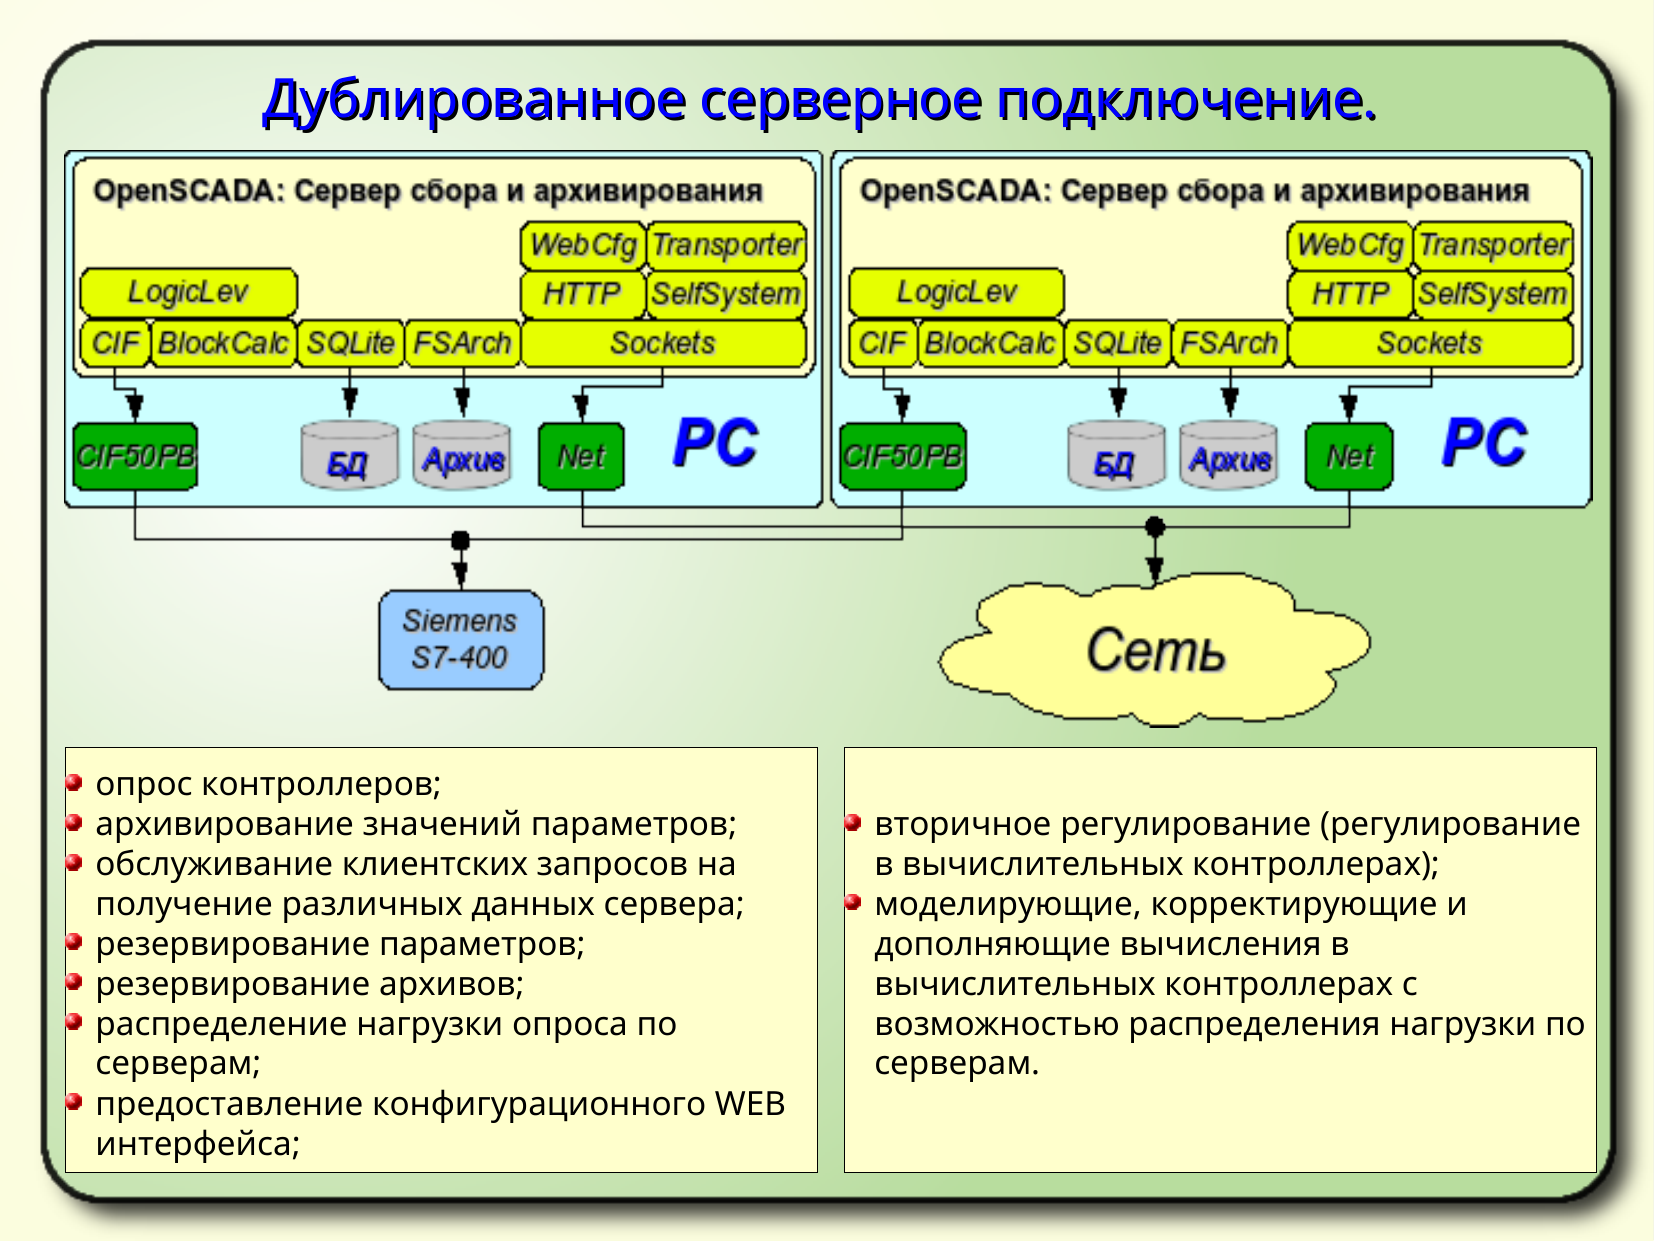

# Дублированное серверное подключение.
опрос контроллеров;
архивирование значений параметров;
обслуживание клиентских запросов на получение различных данных сервера;
резервирование параметров;
резервирование архивов;
распределение нагрузки опроса по серверам;
предоставление конфигурационного WEB интерфейса;
вторичное регулирование (регулирование в вычислительных контроллерах);
моделирующие, корректирующие и дополняющие вычисления в вычислительных контроллерах с возможностью распределения нагрузки по серверам.